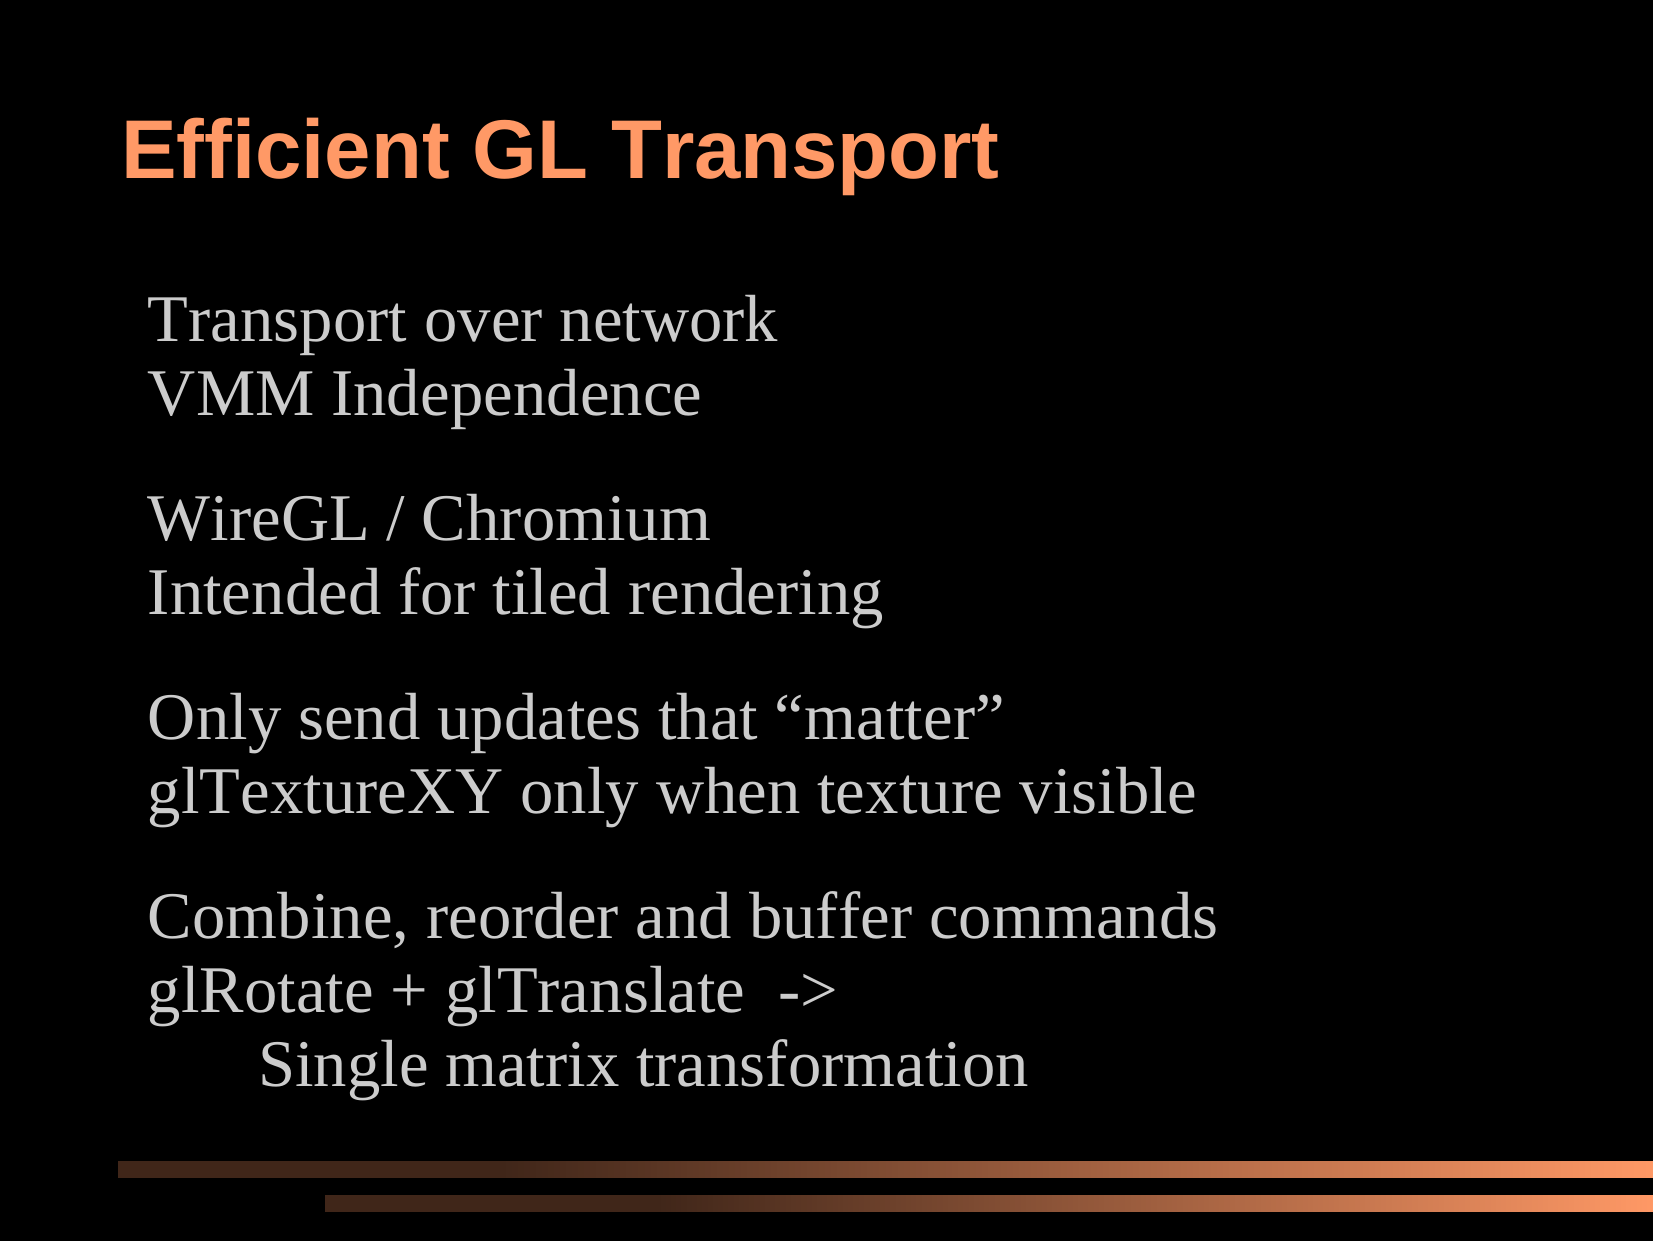

# Efficient GL Transport
Transport over network
VMM Independence
WireGL / Chromium
Intended for tiled rendering
Only send updates that “matter”
glTextureXY only when texture visible
Combine, reorder and buffer commands
glRotate + glTranslate ->
	Single matrix transformation